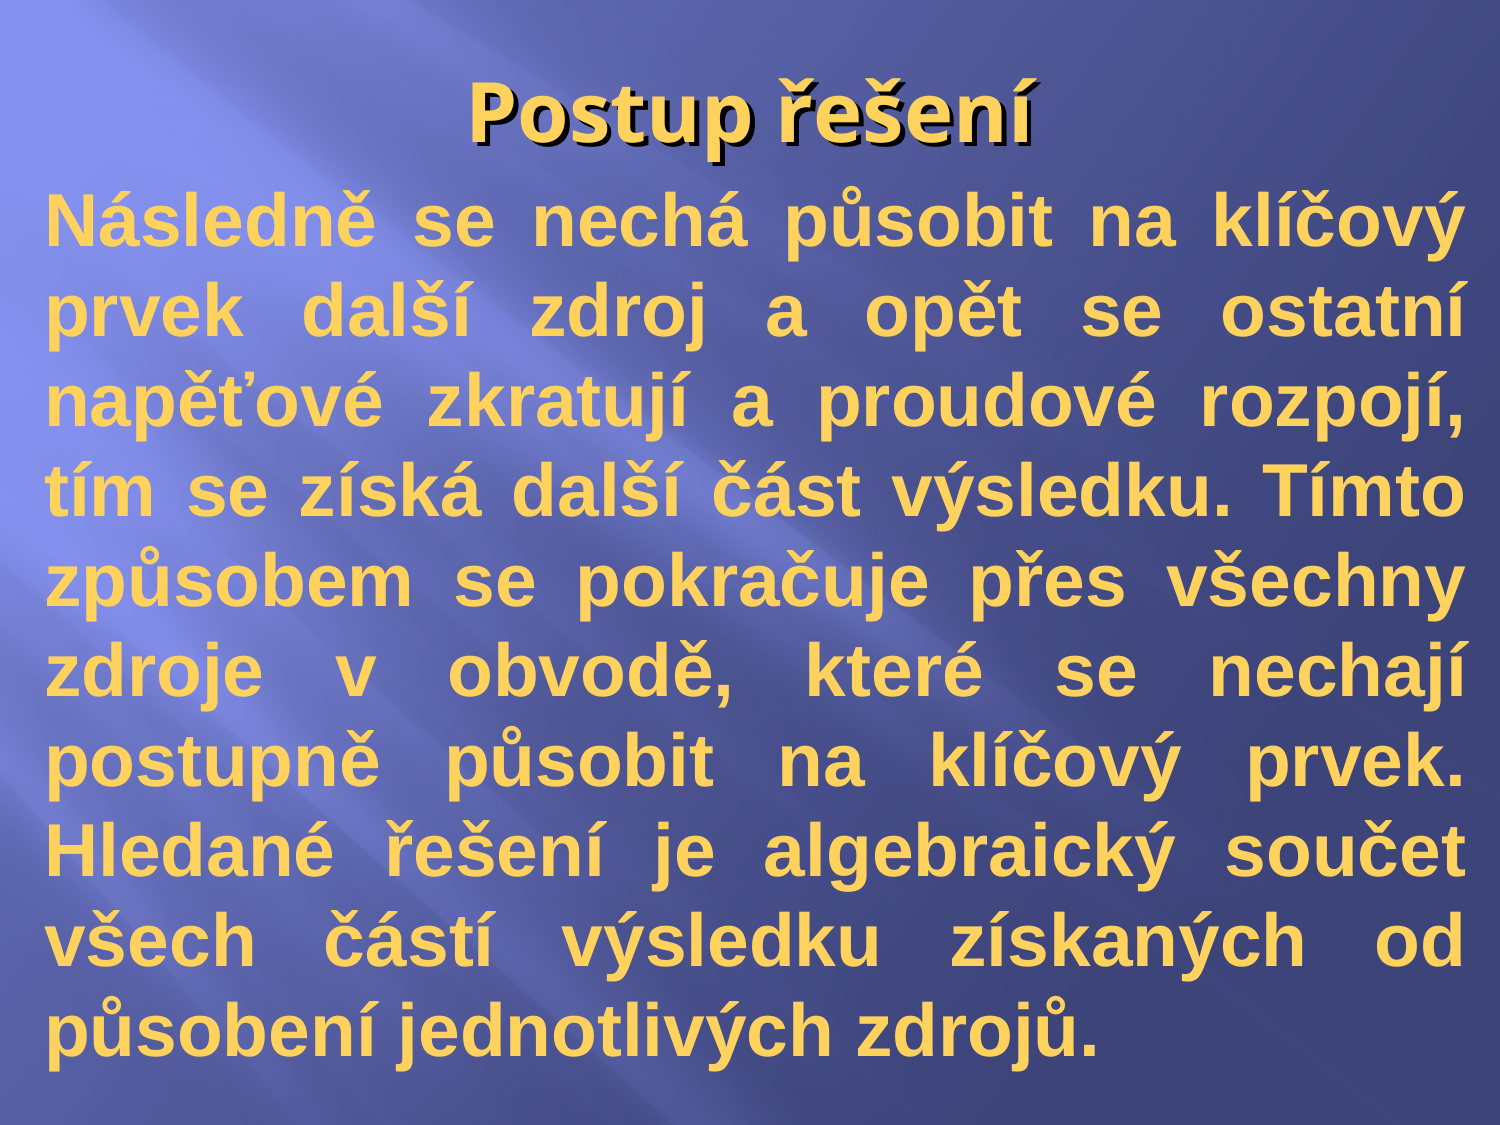

# Postup řešení
Následně se nechá působit na klíčový prvek další zdroj a opět se ostatní napěťové zkratují a proudové rozpojí, tím se získá další část výsledku. Tímto způsobem se pokračuje přes všechny zdroje v obvodě, které se nechají postupně působit na klíčový prvek. Hledané řešení je algebraický součet všech částí výsledku získaných od působení jednotlivých zdrojů.